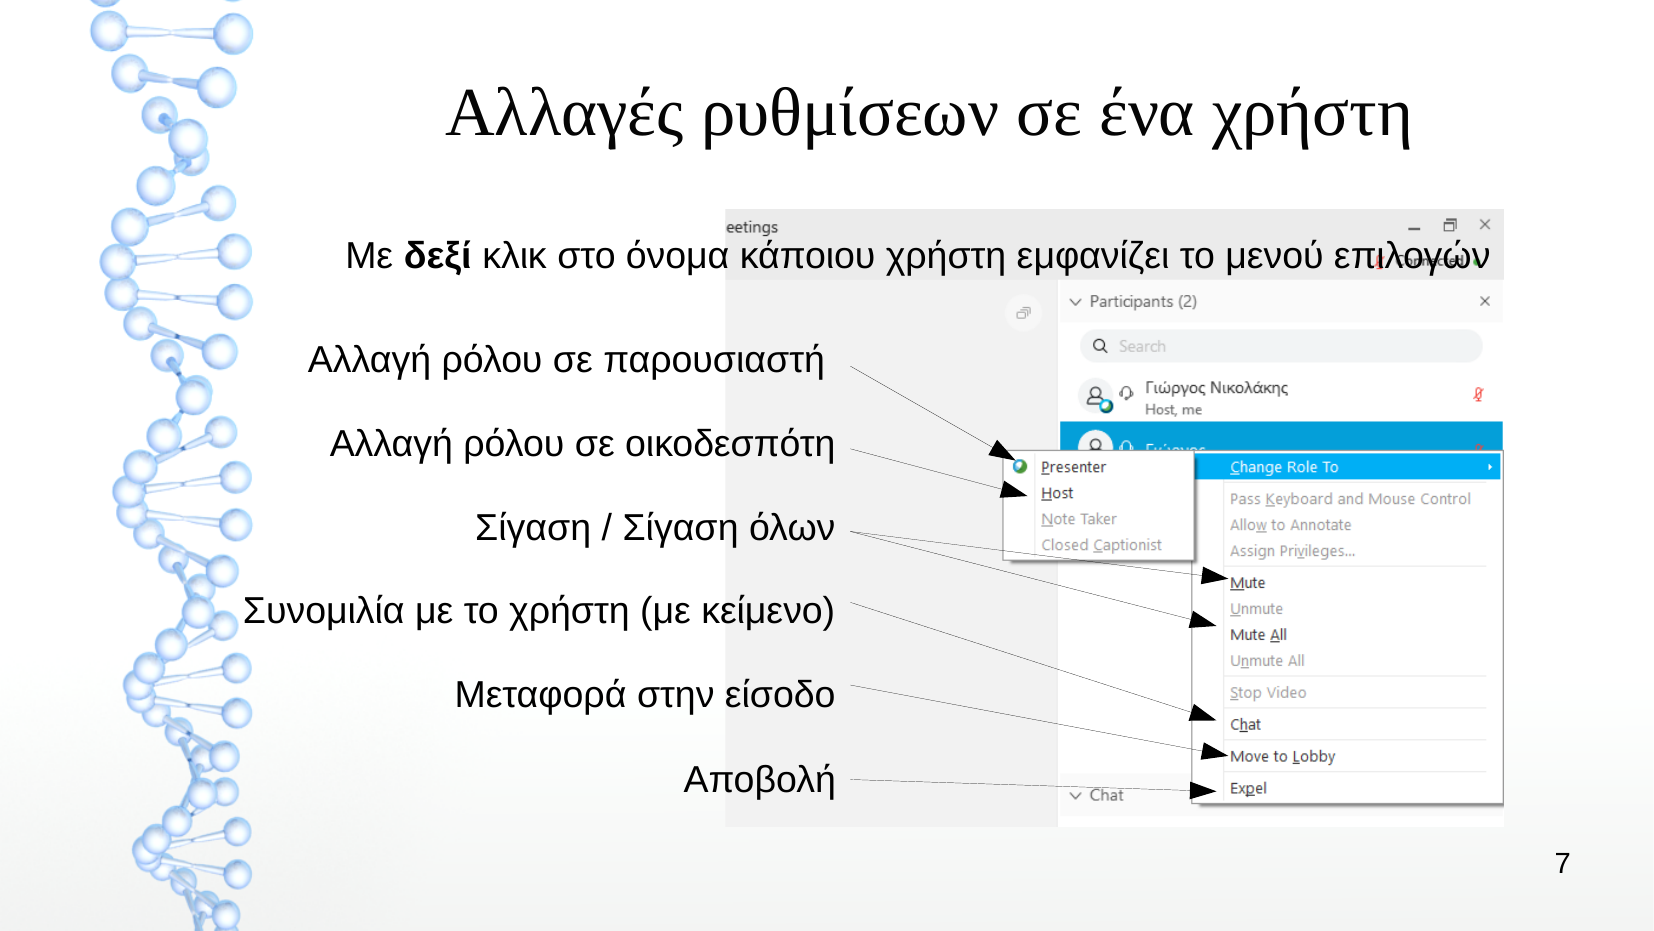

# Αλλαγές ρυθμίσεων σε ένα χρήστη
Με δεξί κλικ στο όνομα κάποιου χρήστη εμφανίζει το μενού επιλογών
Αλλαγή ρόλου σε παρουσιαστή
Αλλαγή ρόλου σε οικοδεσπότη
Σίγαση / Σίγαση όλων
Συνομιλία με το χρήστη (με κείμενο)
Μεταφορά στην είσοδο
Αποβολή
7